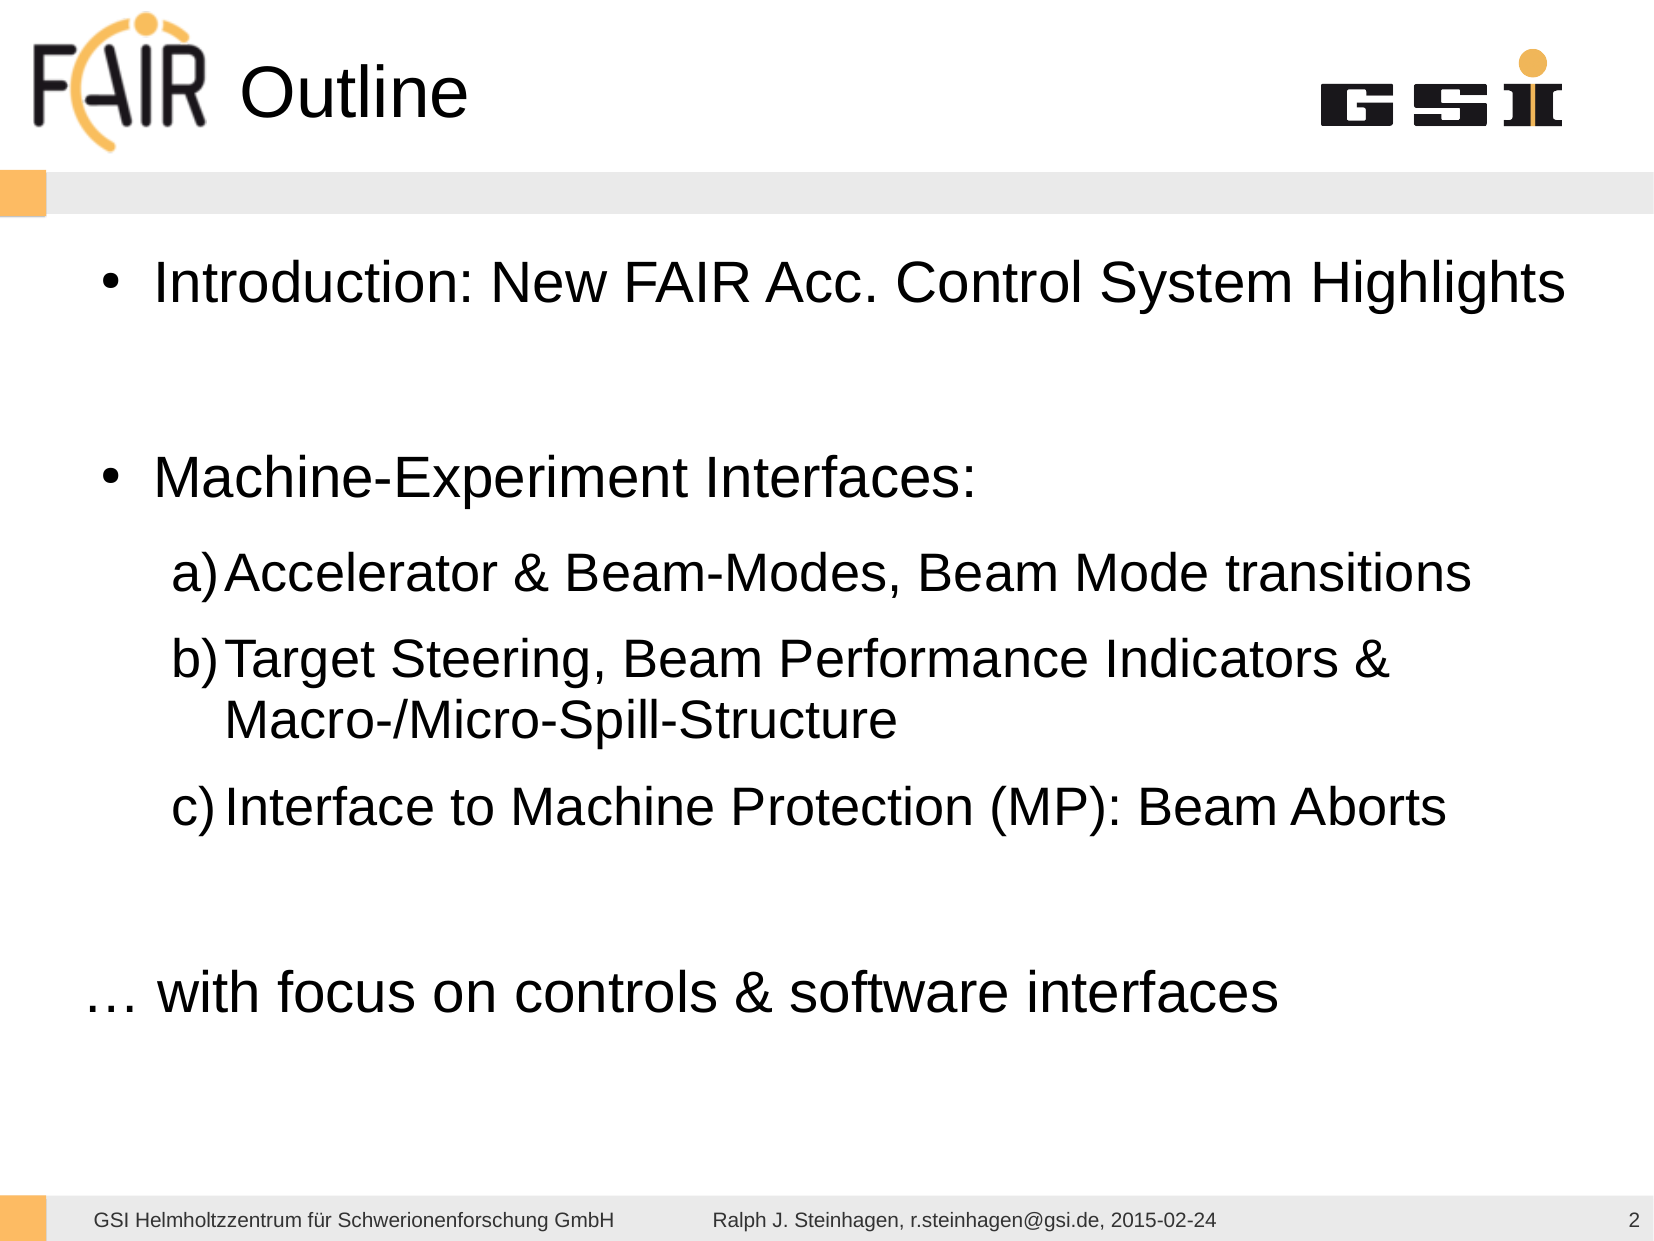

# Outline
Introduction: New FAIR Acc. Control System Highlights
Machine-Experiment Interfaces:
Accelerator & Beam-Modes, Beam Mode transitions
Target Steering, Beam Performance Indicators & 	Macro-/Micro-Spill-Structure
Interface to Machine Protection (MP): Beam Aborts
… with focus on controls & software interfaces